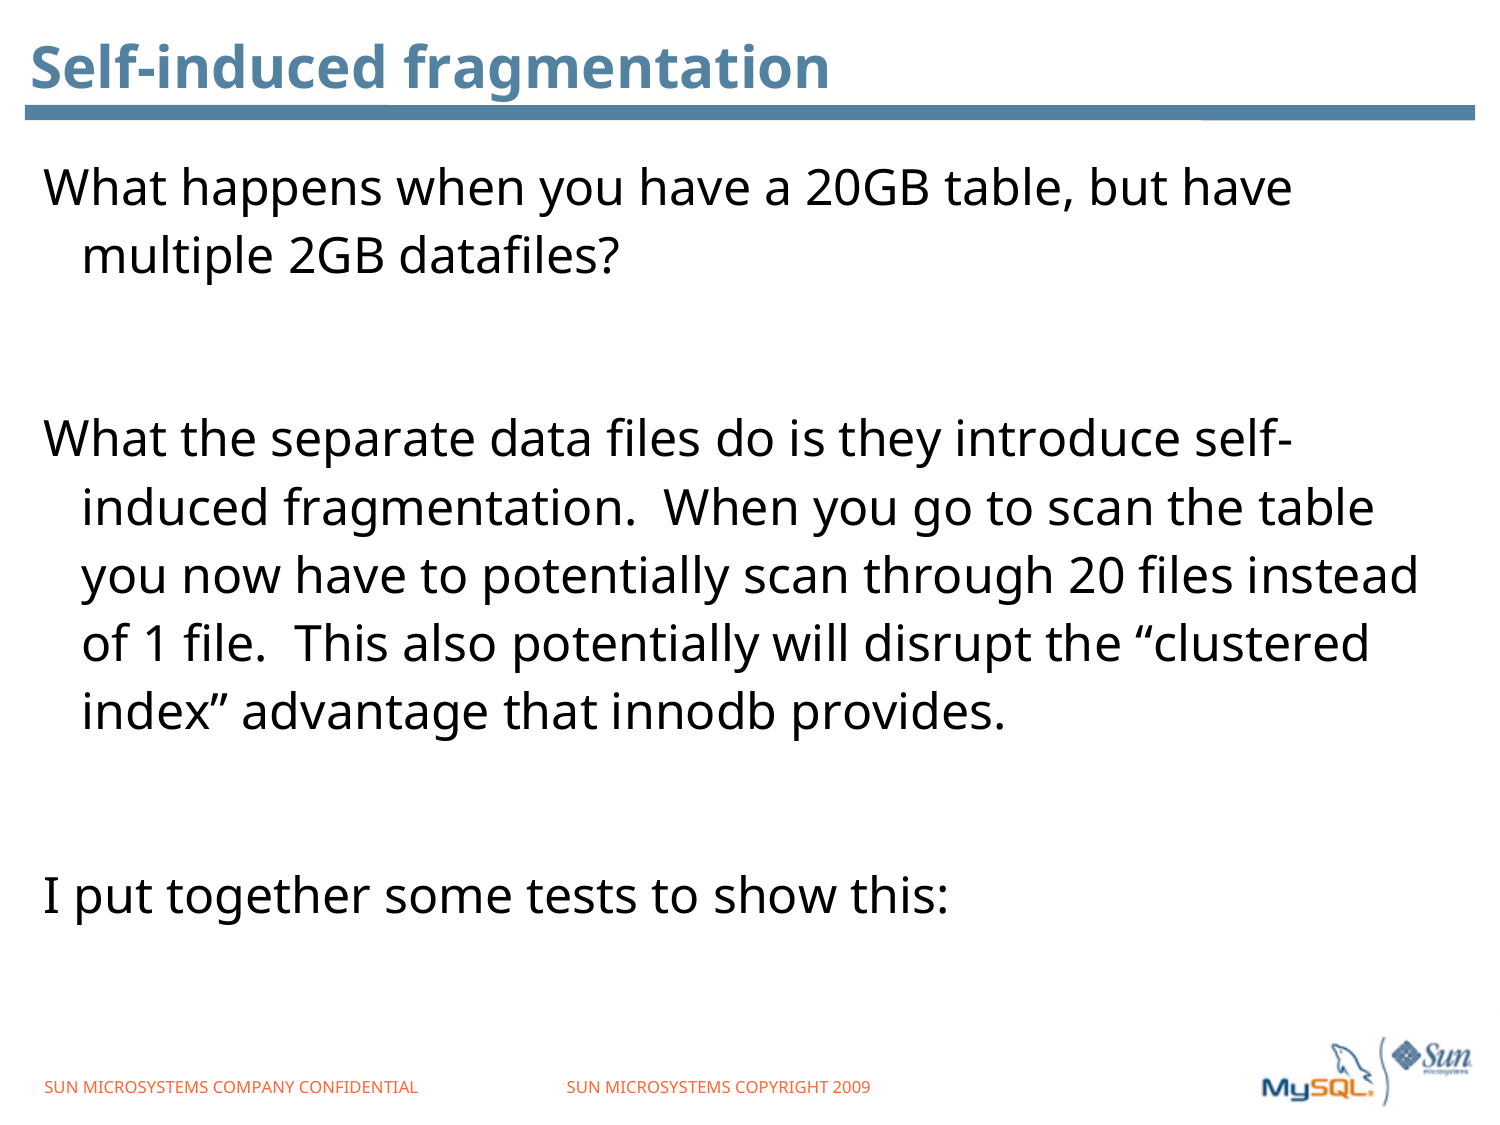

# Self-induced fragmentation
What happens when you have a 20GB table, but have multiple 2GB datafiles?
What the separate data files do is they introduce self-induced fragmentation. When you go to scan the table you now have to potentially scan through 20 files instead of 1 file. This also potentially will disrupt the “clustered index” advantage that innodb provides.
I put together some tests to show this: